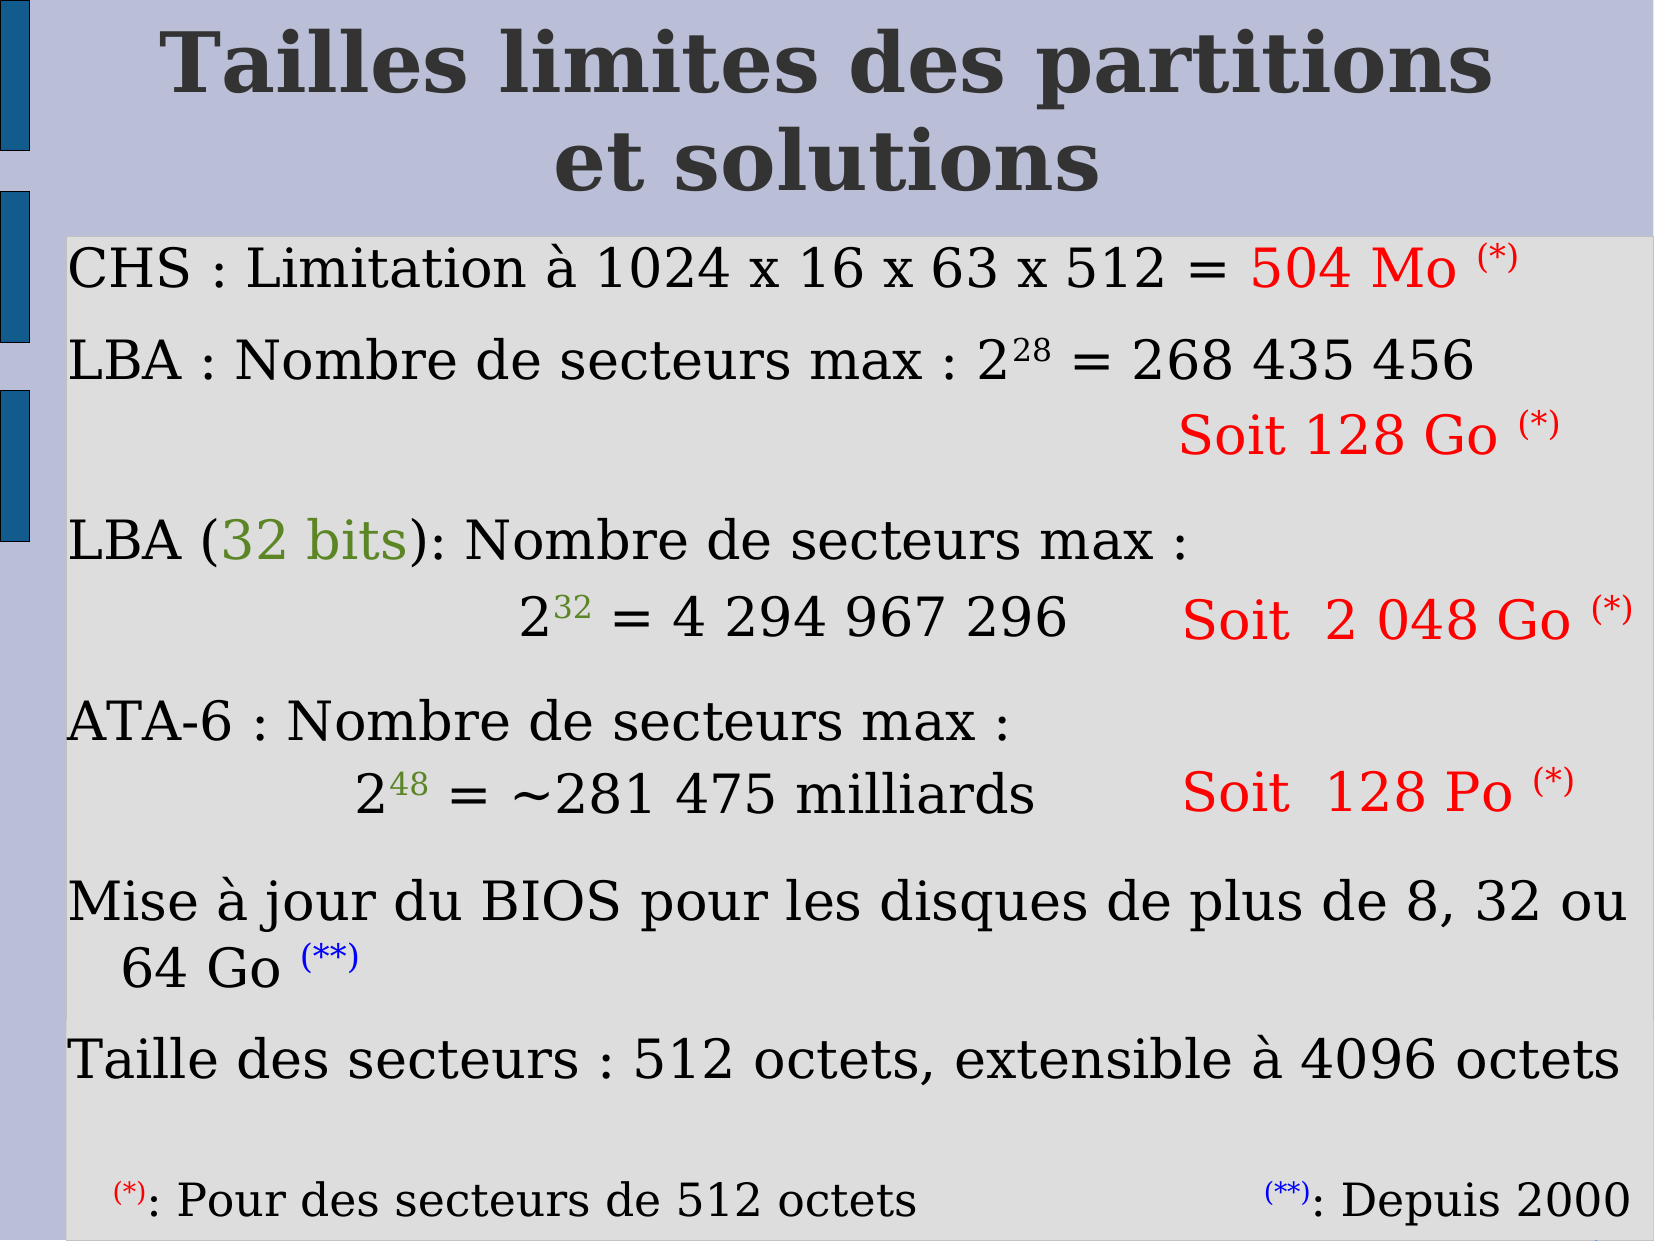

Tailles limites des partitions et solutions
# CHS : Limitation à 1024 x 16 x 63 x 512 = 504 Mo (*)
LBA : Nombre de secteurs max : 228 = 268 435 456
LBA (32 bits): Nombre de secteurs max :
ATA-6 : Nombre de secteurs max :
Mise à jour du BIOS pour les disques de plus de 8, 32 ou 64 Go (**)
Taille des secteurs : 512 octets, extensible à 4096 octets
Soit 128 Go (*)
Soit 2 048 Go (*)
232 = 4 294 967 296
Soit 128 Po (*)
248 = ~281 475 milliards
(*): Pour des secteurs de 512 octets
(**): Depuis 2000